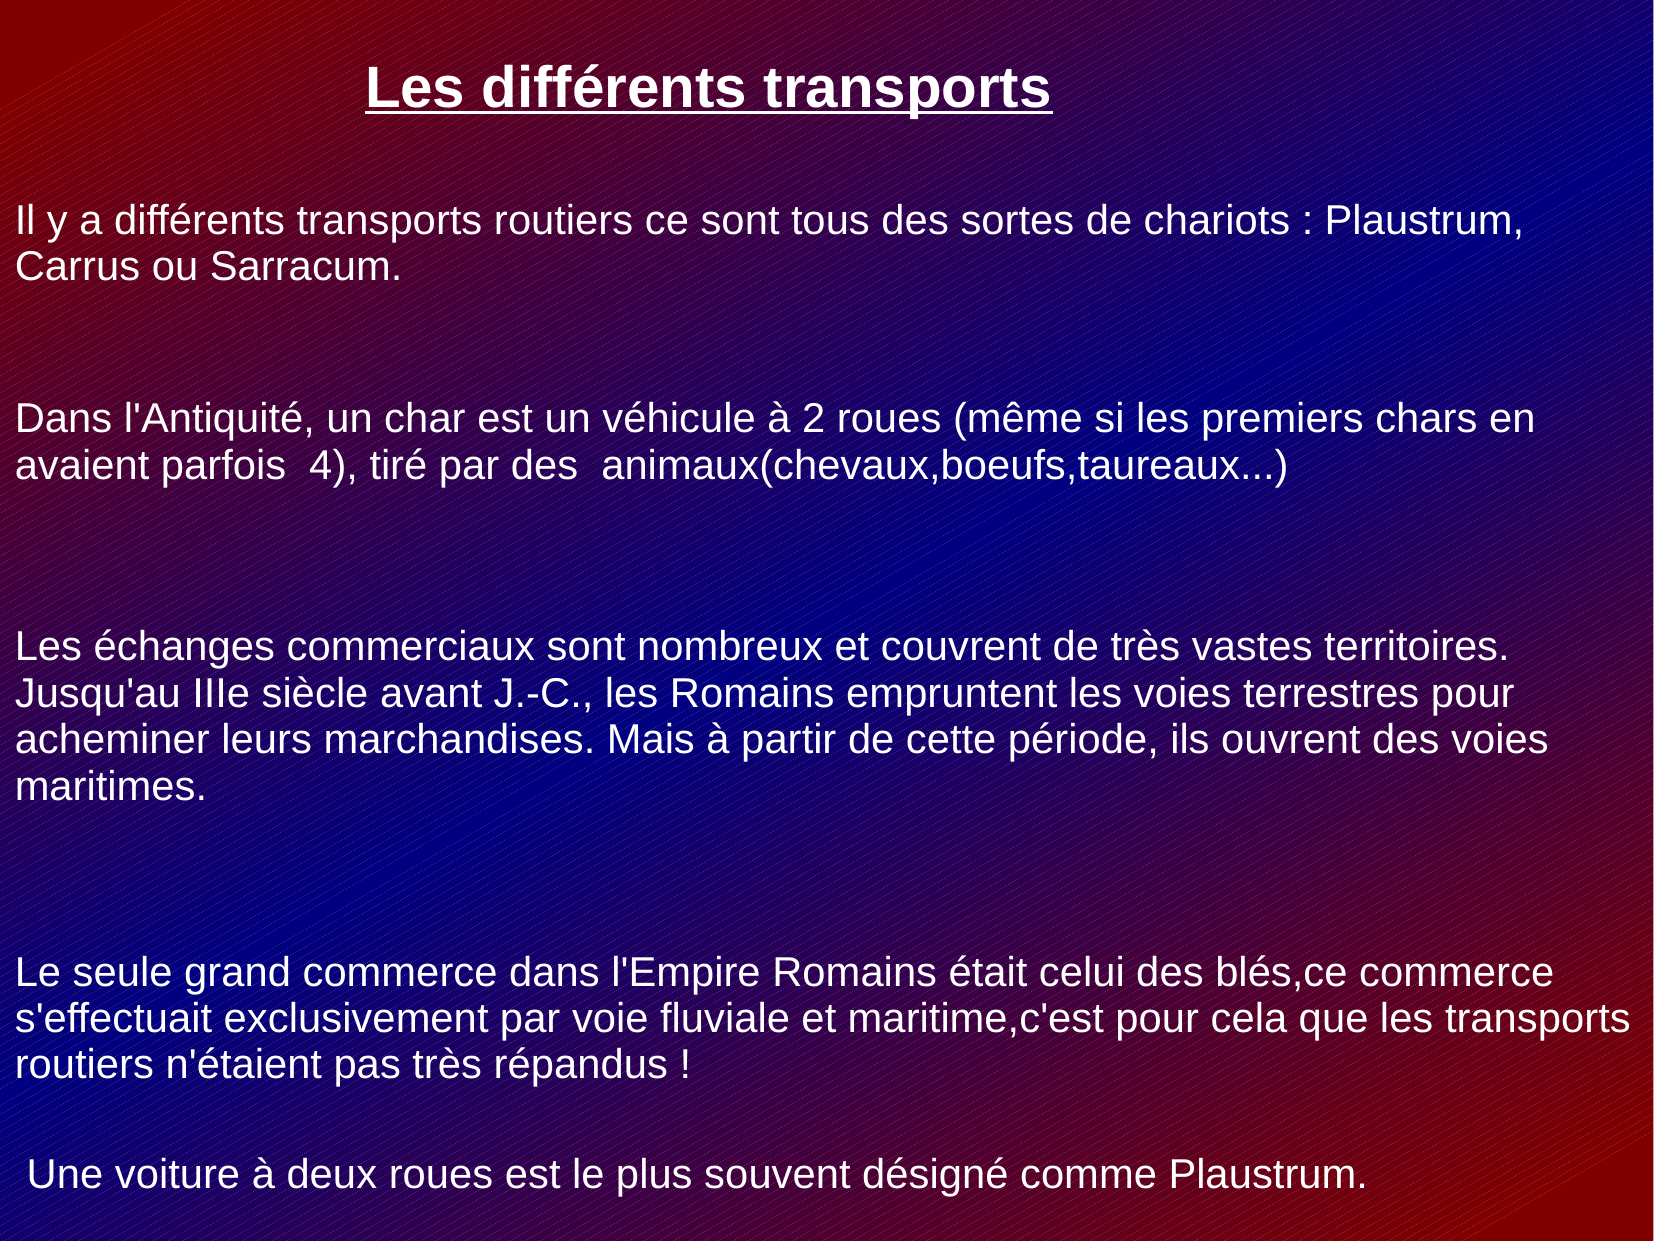

Les différents transports
Il y a différents transports routiers ce sont tous des sortes de chariots : Plaustrum, Carrus ou Sarracum.
Dans l'Antiquité, un char est un véhicule à 2 roues (même si les premiers chars en avaient parfois 4), tiré par des animaux(chevaux,boeufs,taureaux...)
Les échanges commerciaux sont nombreux et couvrent de très vastes territoires. Jusqu'au IIIe siècle avant J.-C., les Romains empruntent les voies terrestres pour acheminer leurs marchandises. Mais à partir de cette période, ils ouvrent des voies
maritimes.
Le seule grand commerce dans l'Empire Romains était celui des blés,ce commerce s'effectuait exclusivement par voie fluviale et maritime,c'est pour cela que les transports routiers n'étaient pas très répandus !
Une voiture à deux roues est le plus souvent désigné comme Plaustrum.